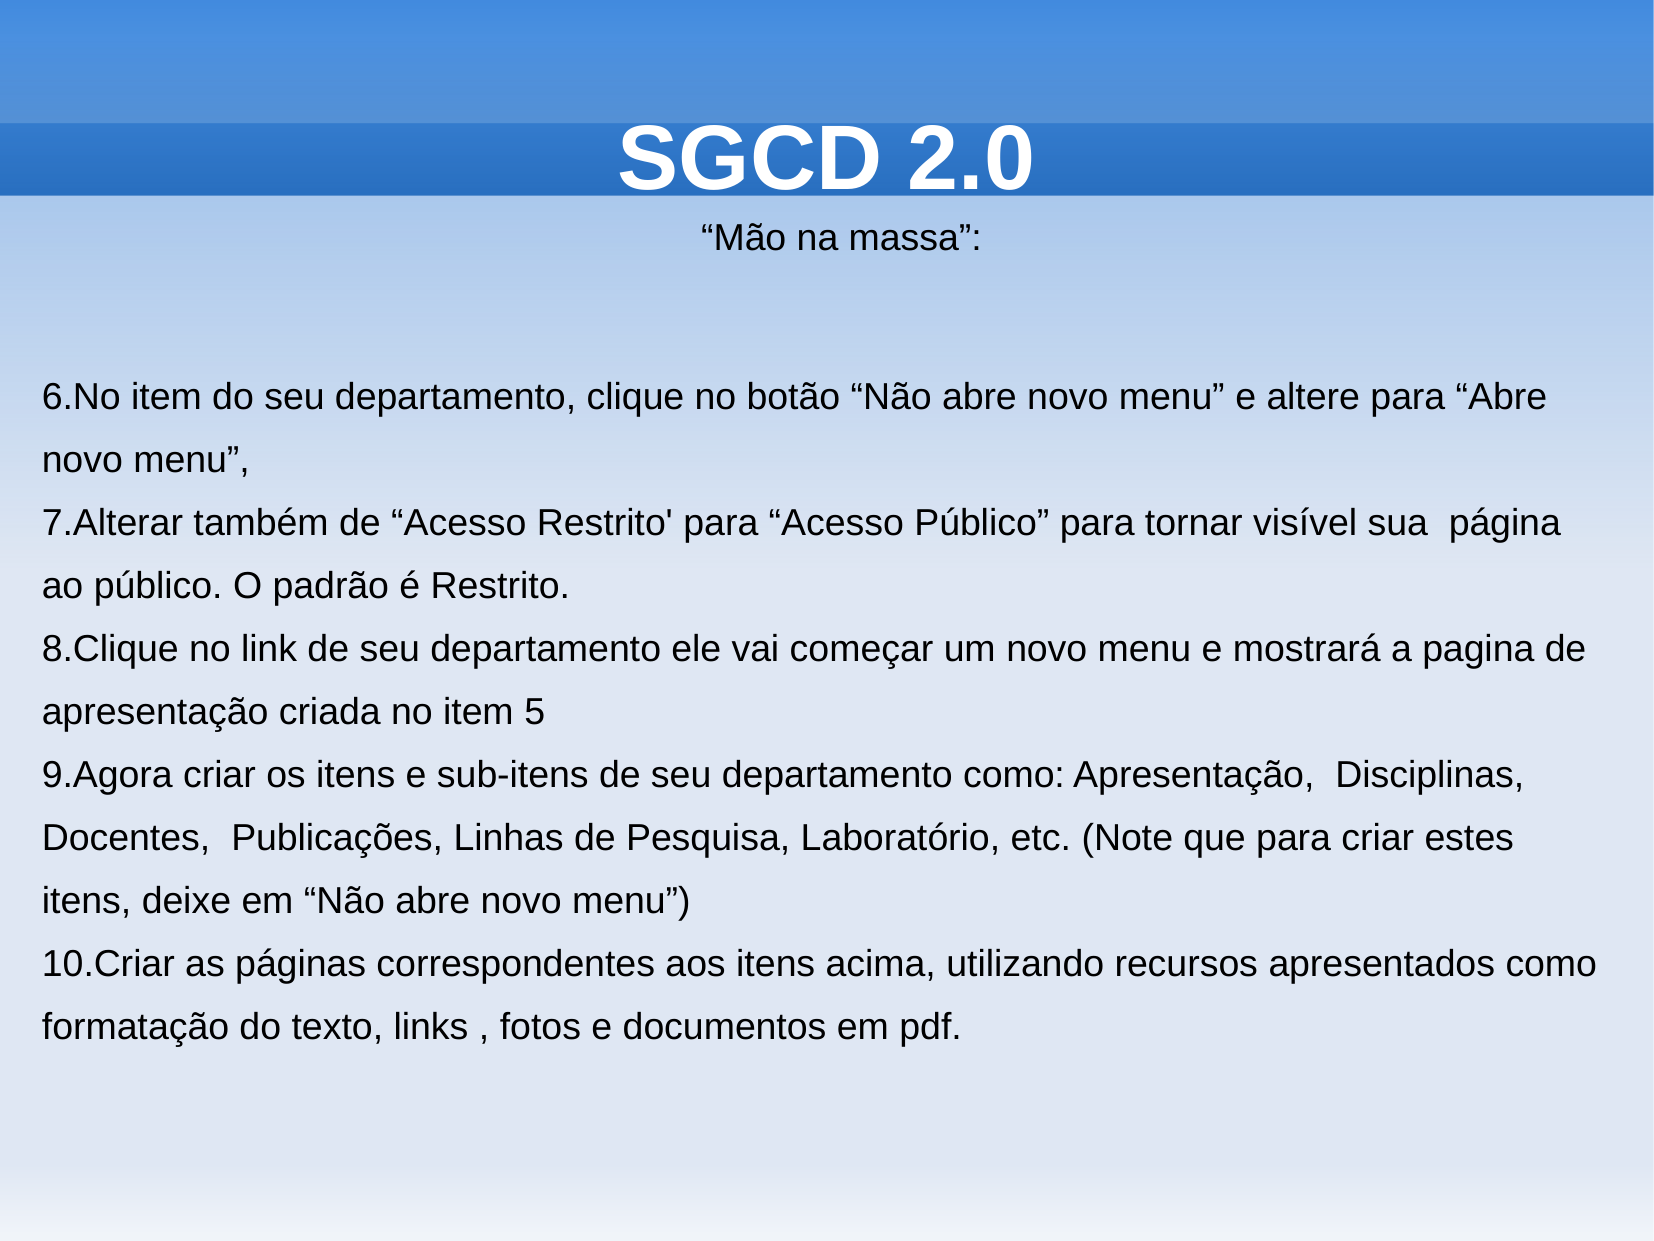

# SGCD 2.0
“Mão na massa”:
No item do seu departamento, clique no botão “Não abre novo menu” e altere para “Abre novo menu”,
Alterar também de “Acesso Restrito' para “Acesso Público” para tornar visível sua página ao público. O padrão é Restrito.
Clique no link de seu departamento ele vai começar um novo menu e mostrará a pagina de apresentação criada no item 5
Agora criar os itens e sub-itens de seu departamento como: Apresentação, Disciplinas, Docentes, Publicações, Linhas de Pesquisa, Laboratório, etc. (Note que para criar estes itens, deixe em “Não abre novo menu”)
Criar as páginas correspondentes aos itens acima, utilizando recursos apresentados como formatação do texto, links , fotos e documentos em pdf.